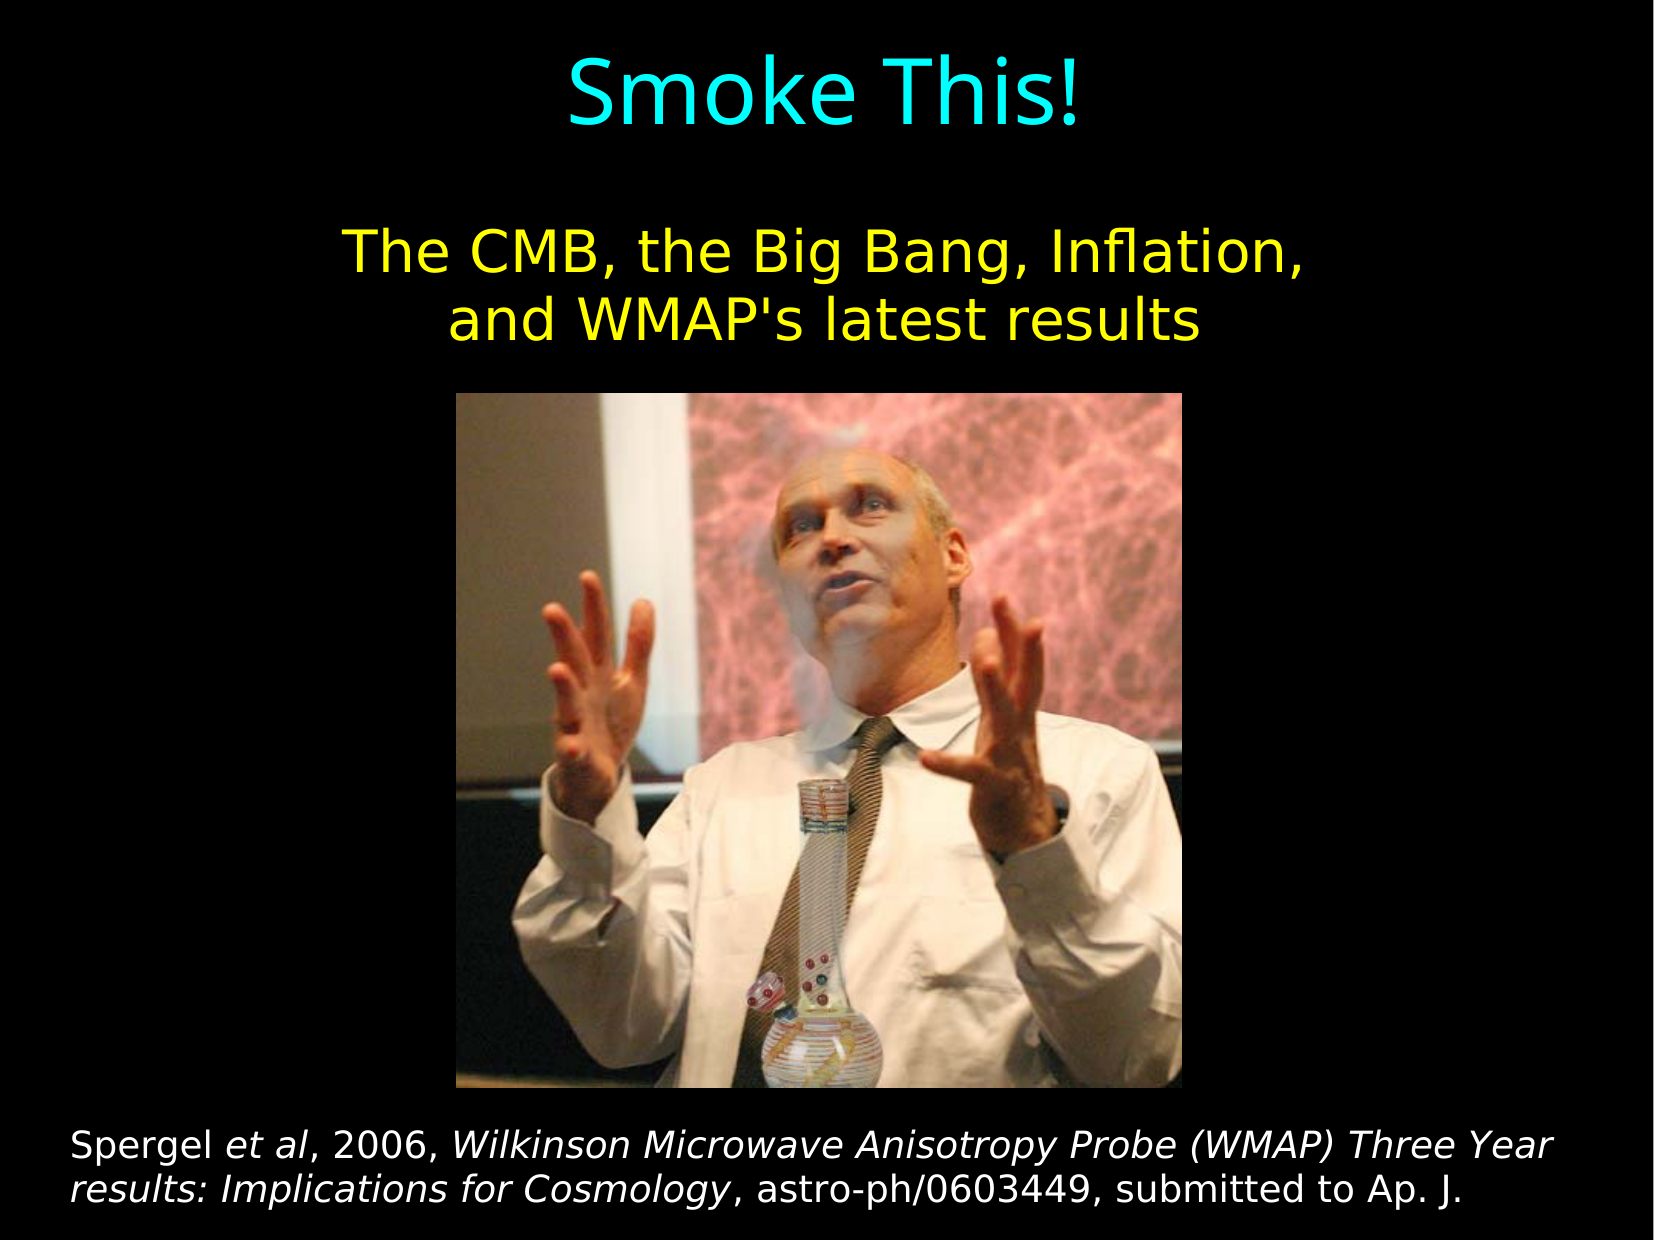

Smoke This!
The CMB, the Big Bang, Inflation, and WMAP's latest results
Spergel et al, 2006, Wilkinson Microwave Anisotropy Probe (WMAP) Three Year results: Implications for Cosmology, astro-ph/0603449, submitted to Ap. J.